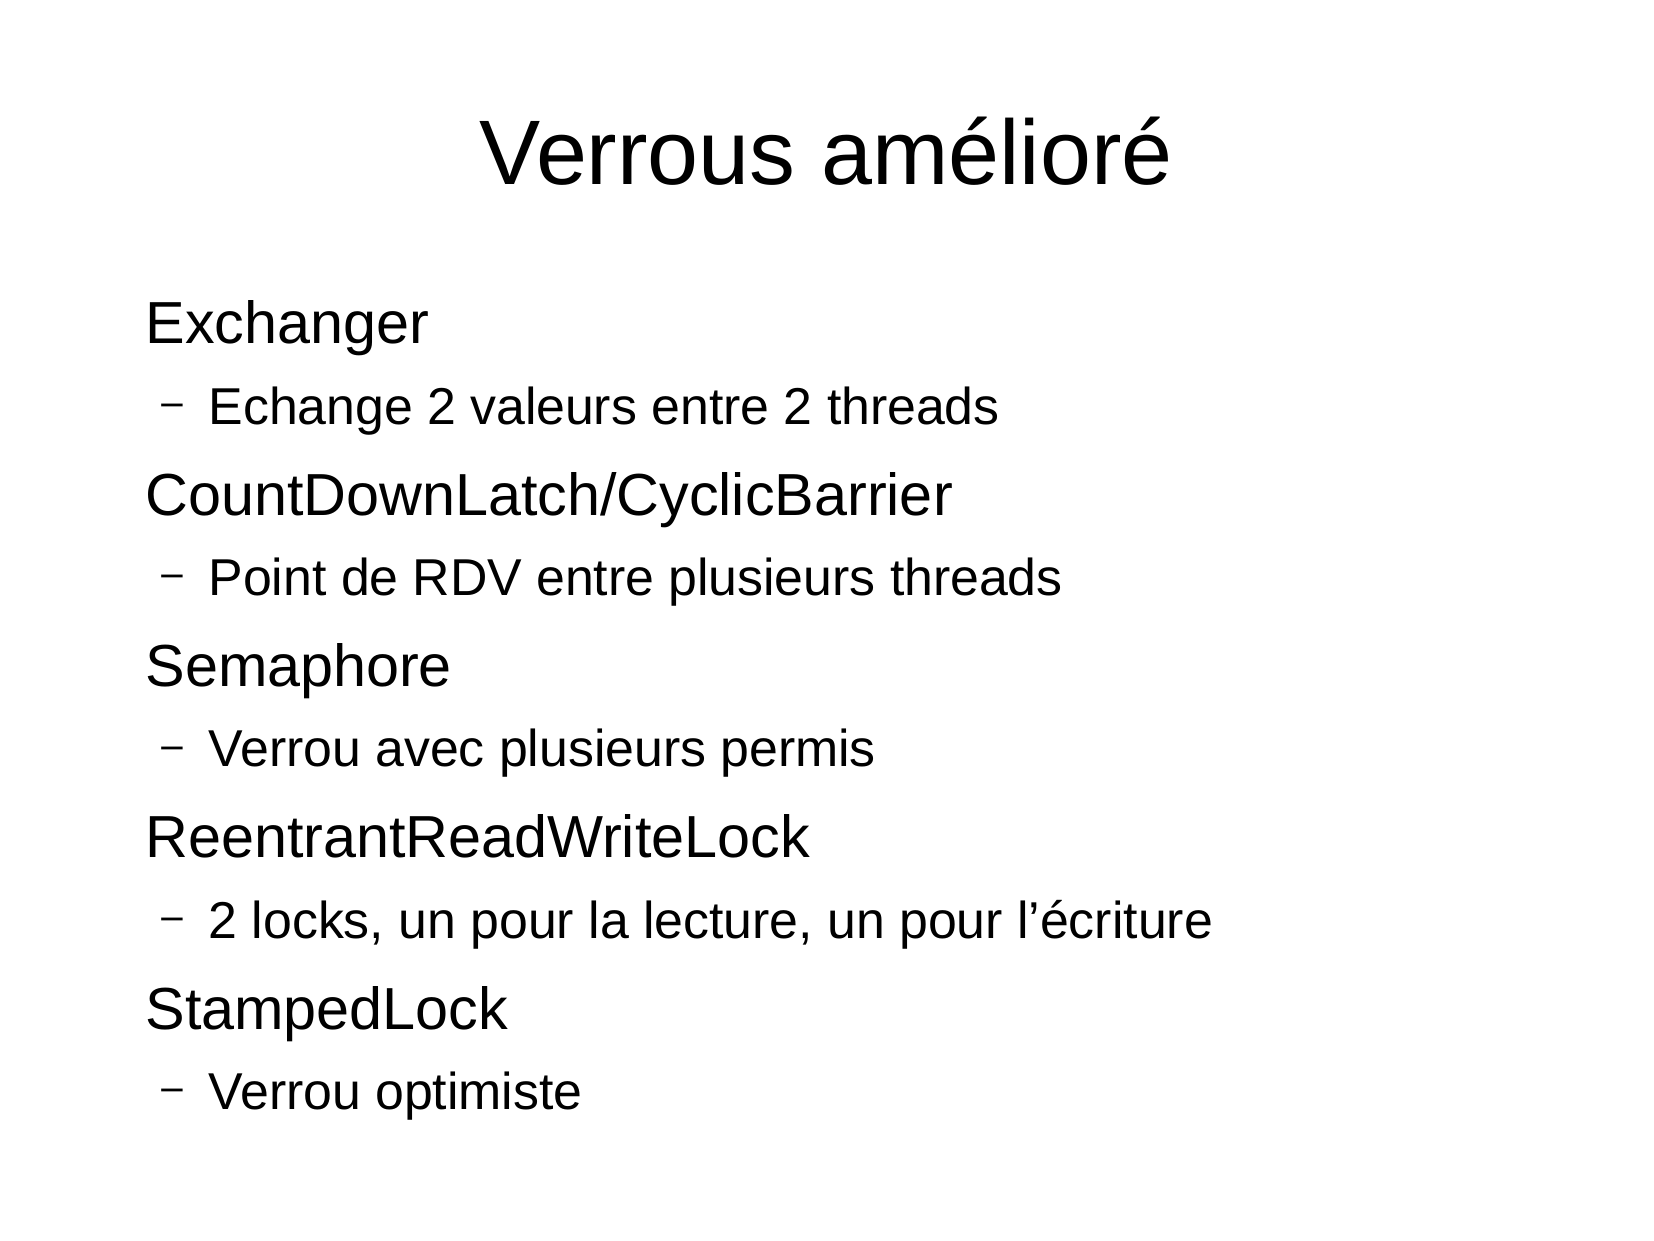

# Verrous amélioré
Exchanger
Echange 2 valeurs entre 2 threads
CountDownLatch/CyclicBarrier
Point de RDV entre plusieurs threads
Semaphore
Verrou avec plusieurs permis
ReentrantReadWriteLock
2 locks, un pour la lecture, un pour l’écriture
StampedLock
Verrou optimiste